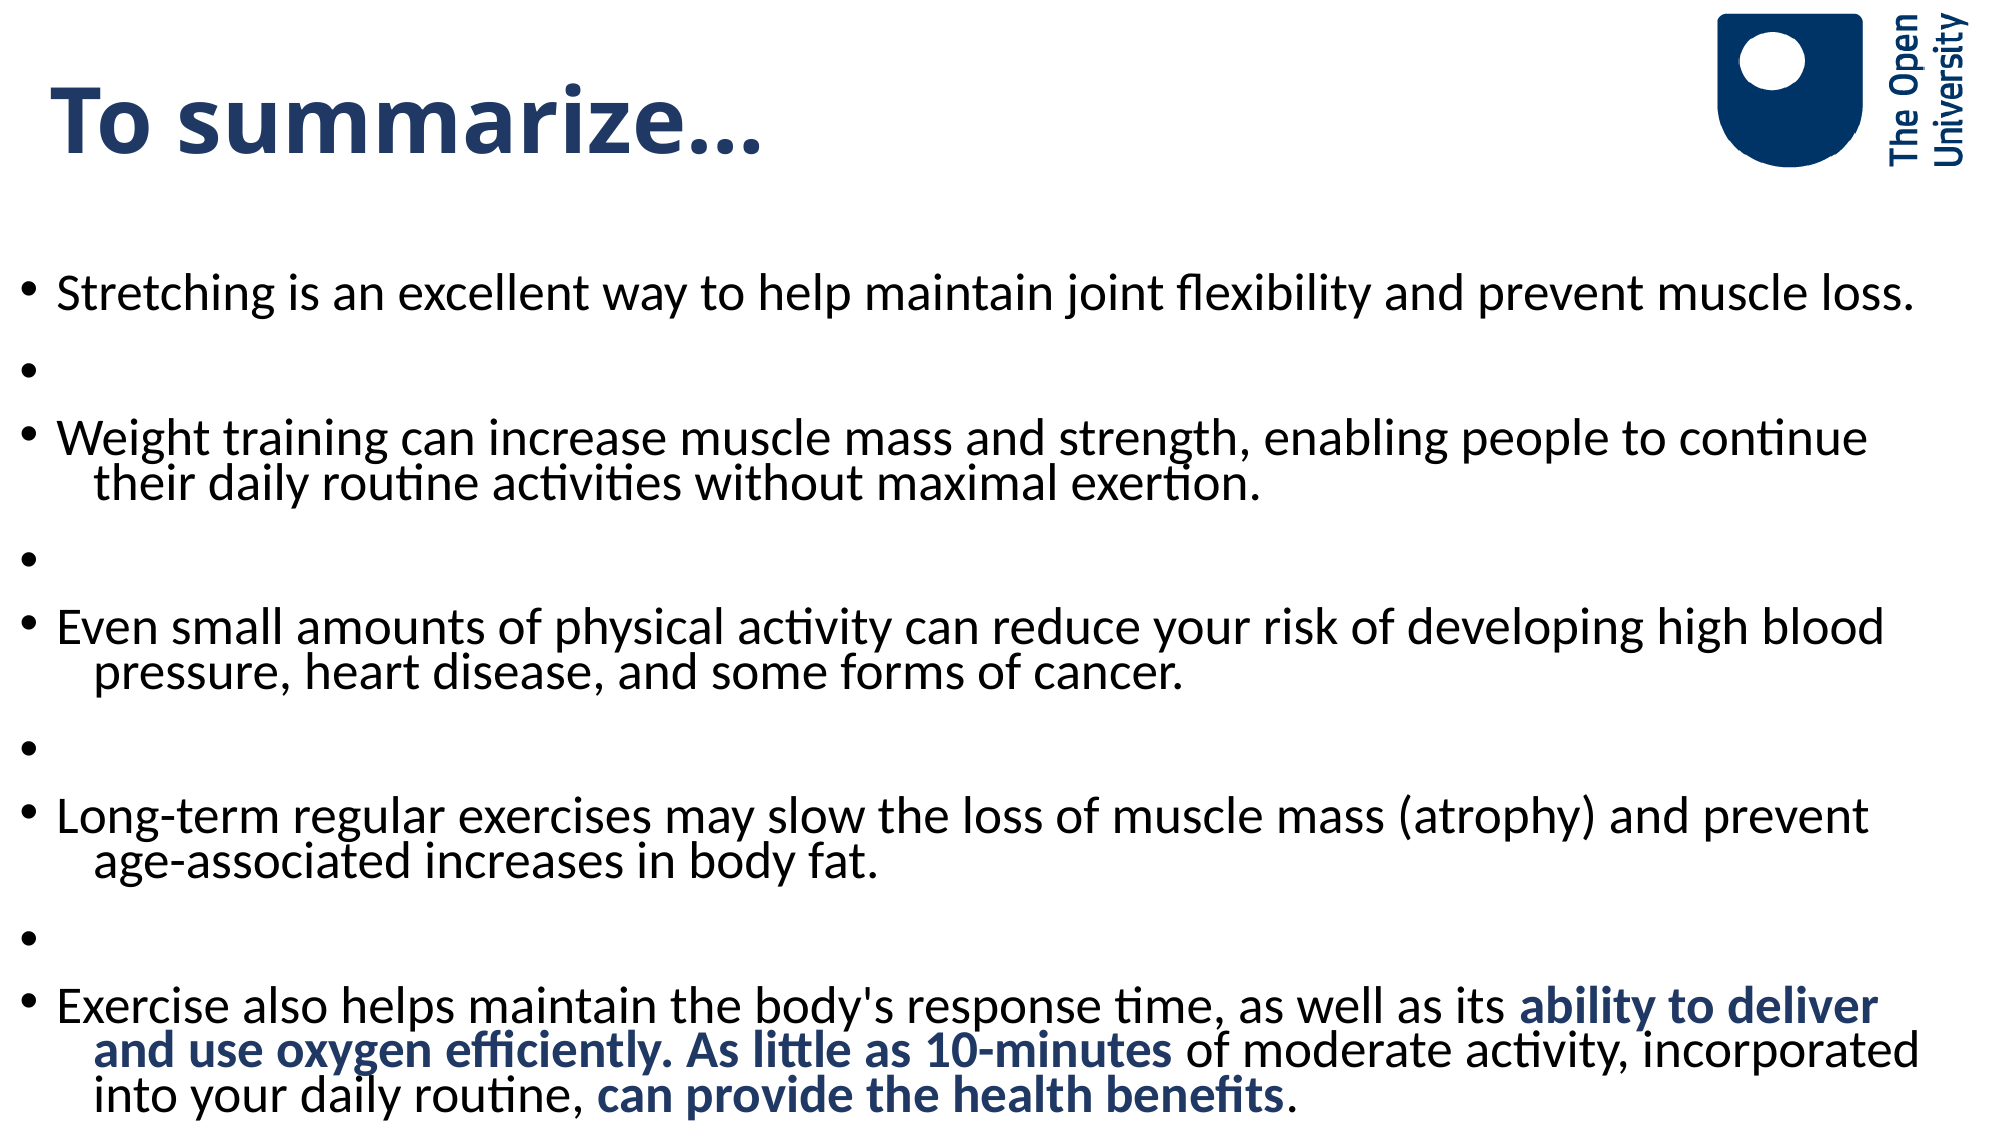

# To summarize…
Stretching is an excellent way to help maintain joint flexibility and prevent muscle loss.
Weight training can increase muscle mass and strength, enabling people to continue their daily routine activities without maximal exertion.
Even small amounts of physical activity can reduce your risk of developing high blood pressure, heart disease, and some forms of cancer.
Long-term regular exercises may slow the loss of muscle mass (atrophy) and prevent age-associated increases in body fat.
Exercise also helps maintain the body's response time, as well as its ability to deliver and use oxygen efficiently. As little as 10-minutes of moderate activity, incorporated into your daily routine, can provide the health benefits.